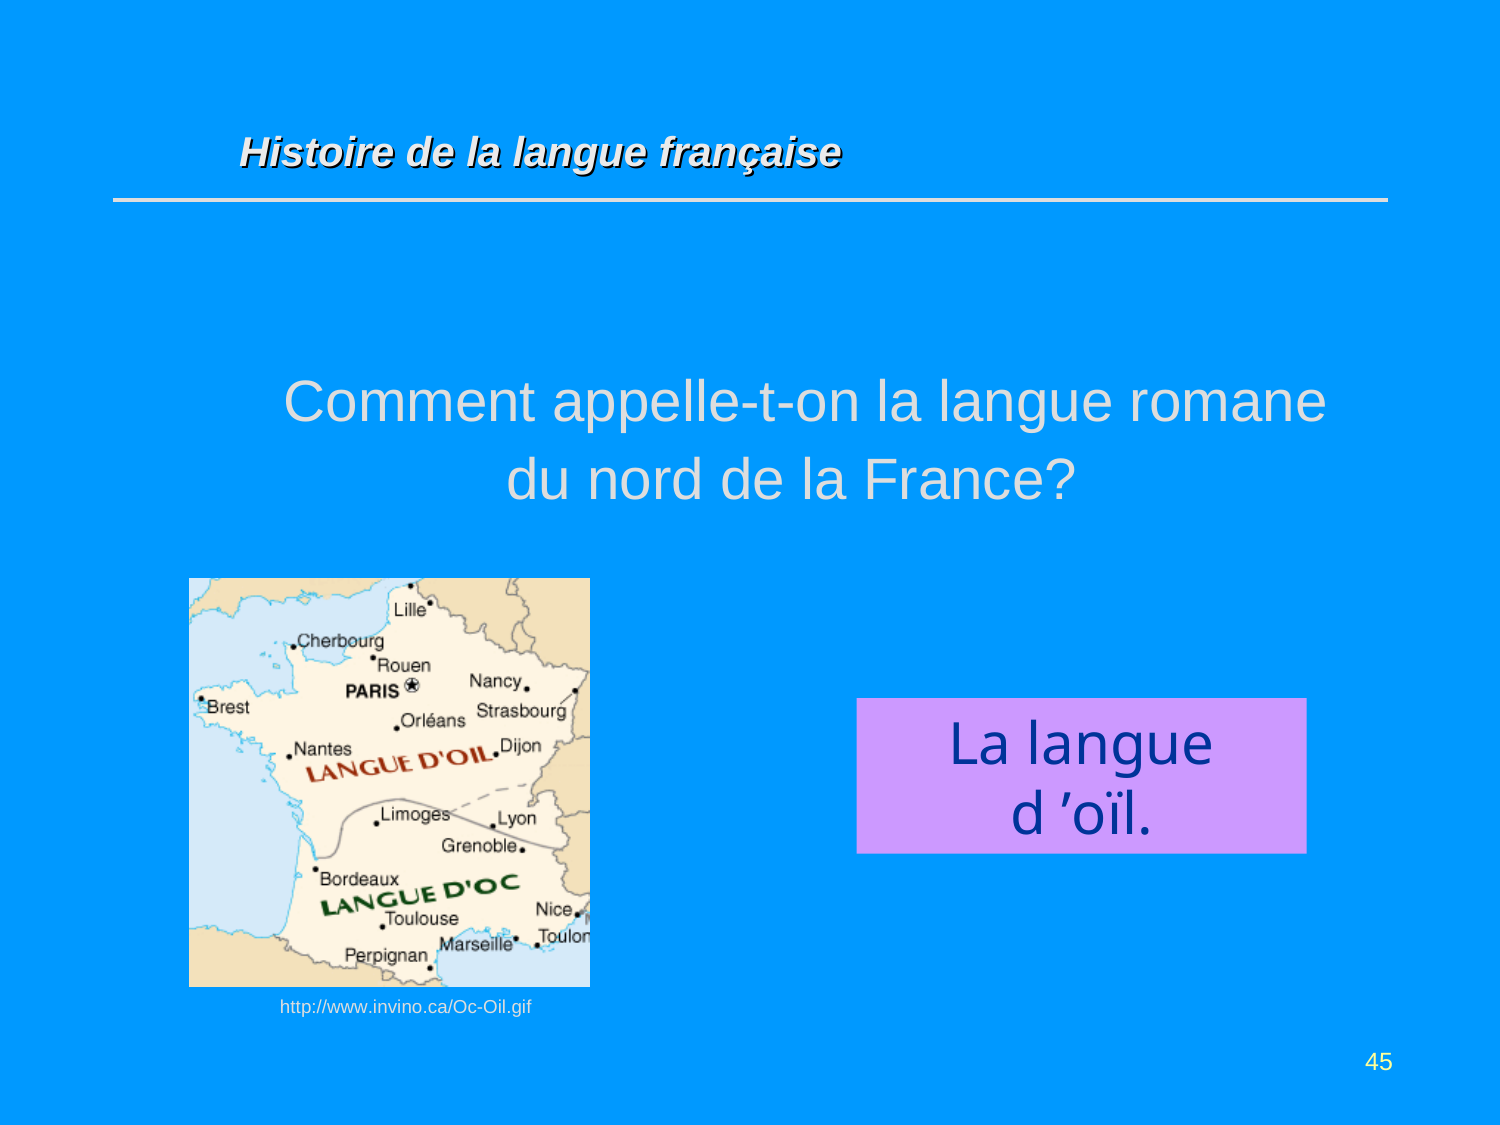

Histoire de la langue française
Comment appelle-t-on la langue romane du nord de la France?
http://www.invino.ca/Oc-Oil.gif
La langue d ’oïl.
45